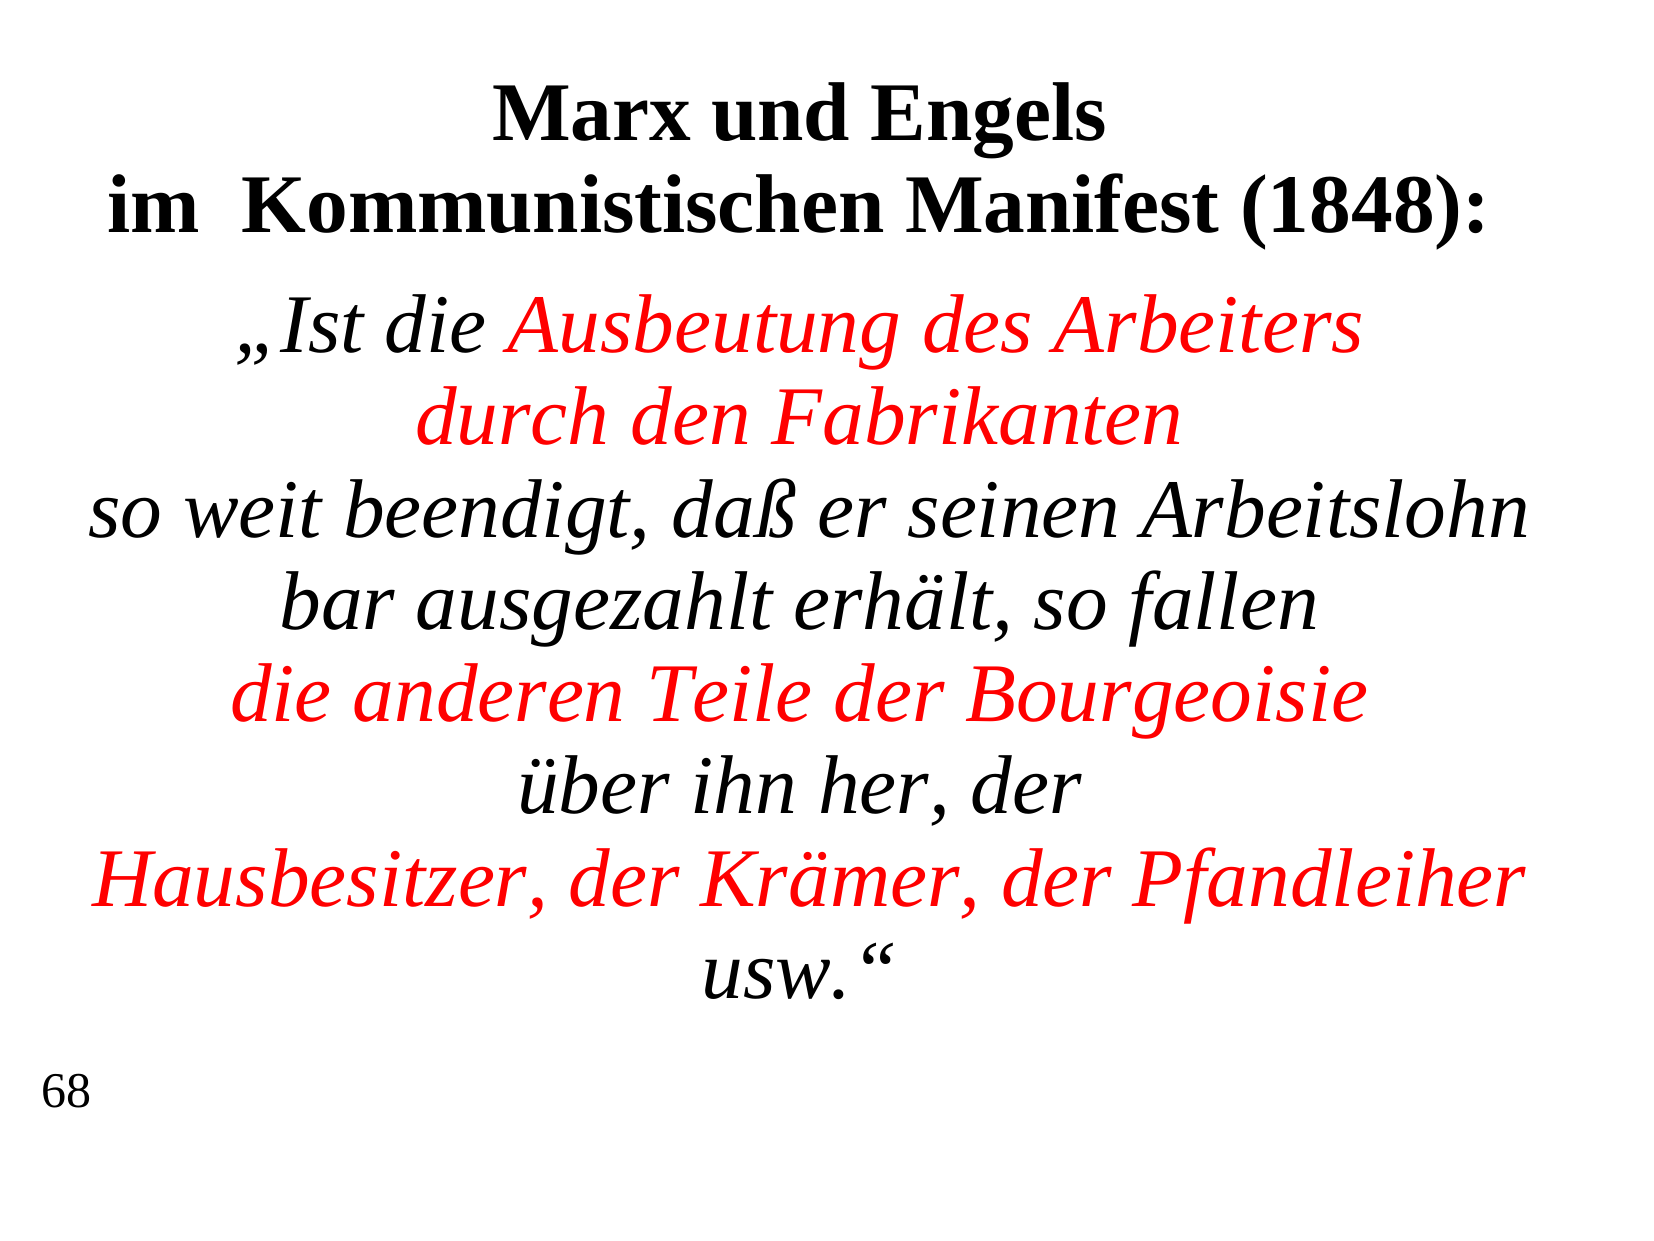

Marx und Engels
im Kommunistischen Manifest (1848):
„Ist die Ausbeutung des Arbeiters
durch den Fabrikanten
so weit beendigt, daß er seinen Arbeitslohn bar ausgezahlt erhält, so fallen
die anderen Teile der Bourgeoisie
über ihn her, der
Hausbesitzer, der Krämer, der Pfandleiher usw.“